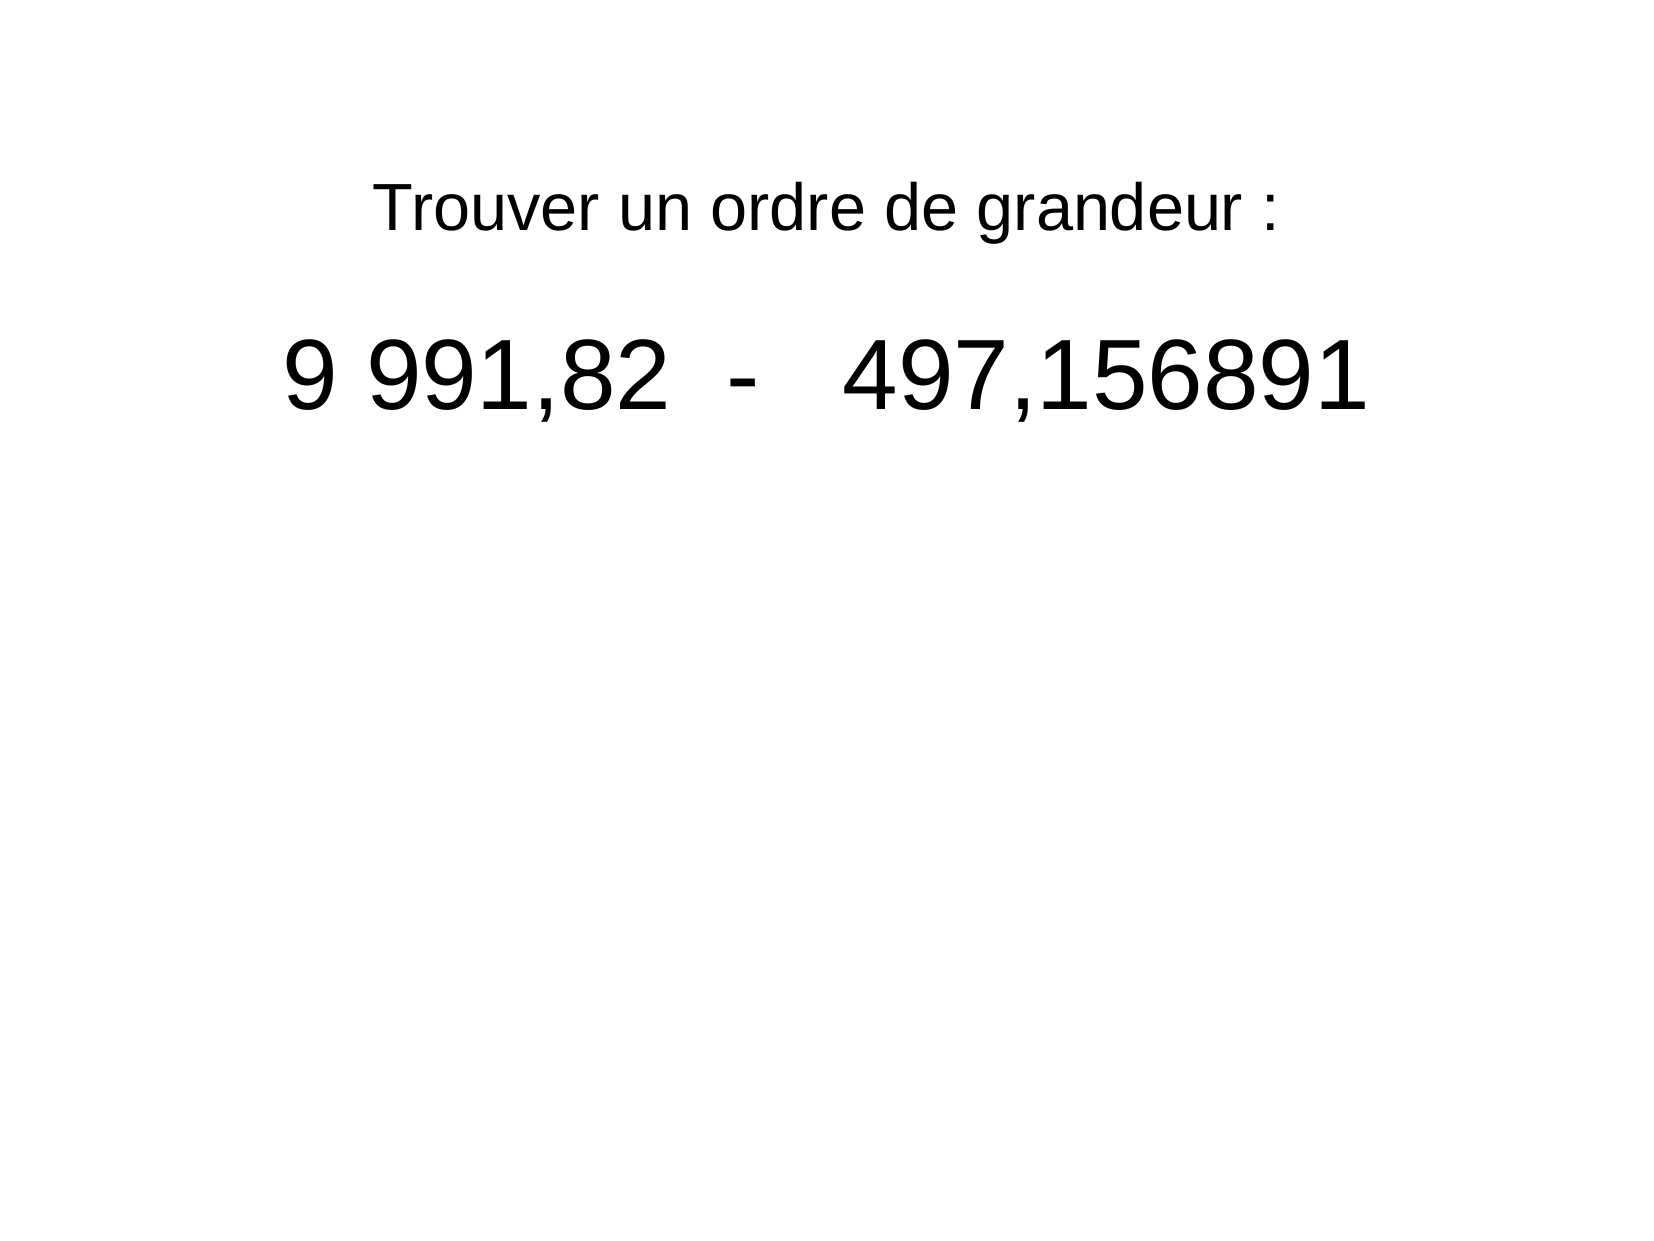

# Trouver un ordre de grandeur :
9 991,82 - 497,156891